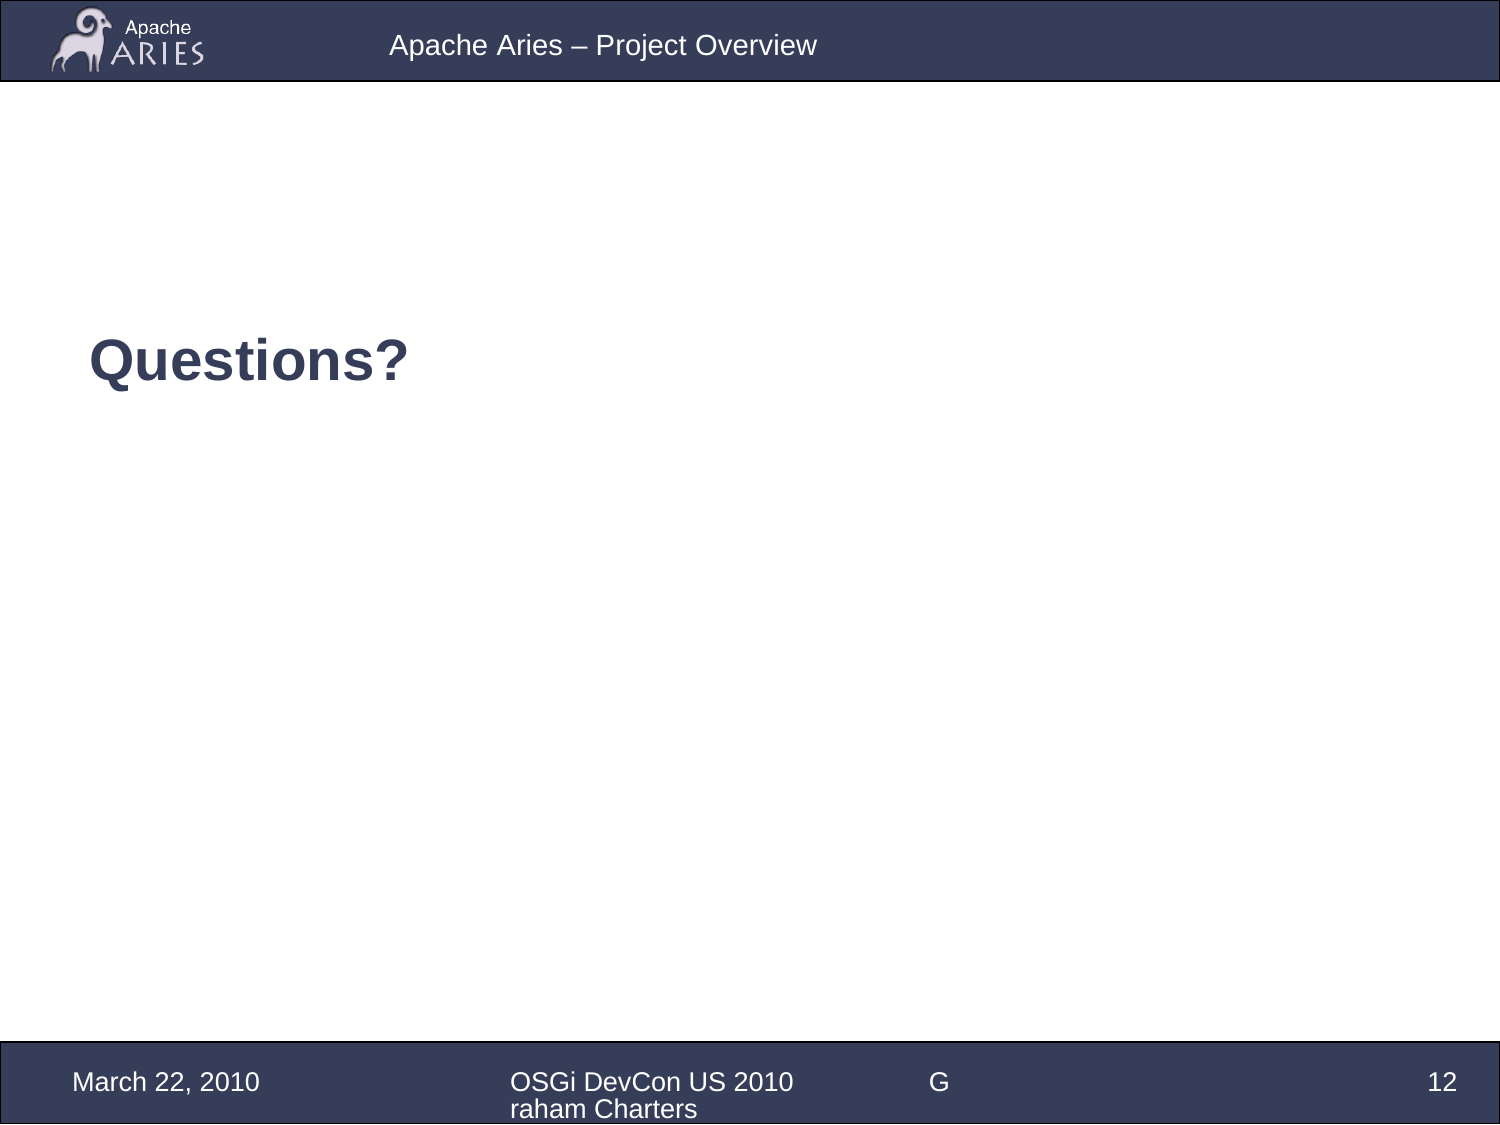

# Questions?
March 22, 2010
OSGi DevCon US 2010 Graham Charters
12